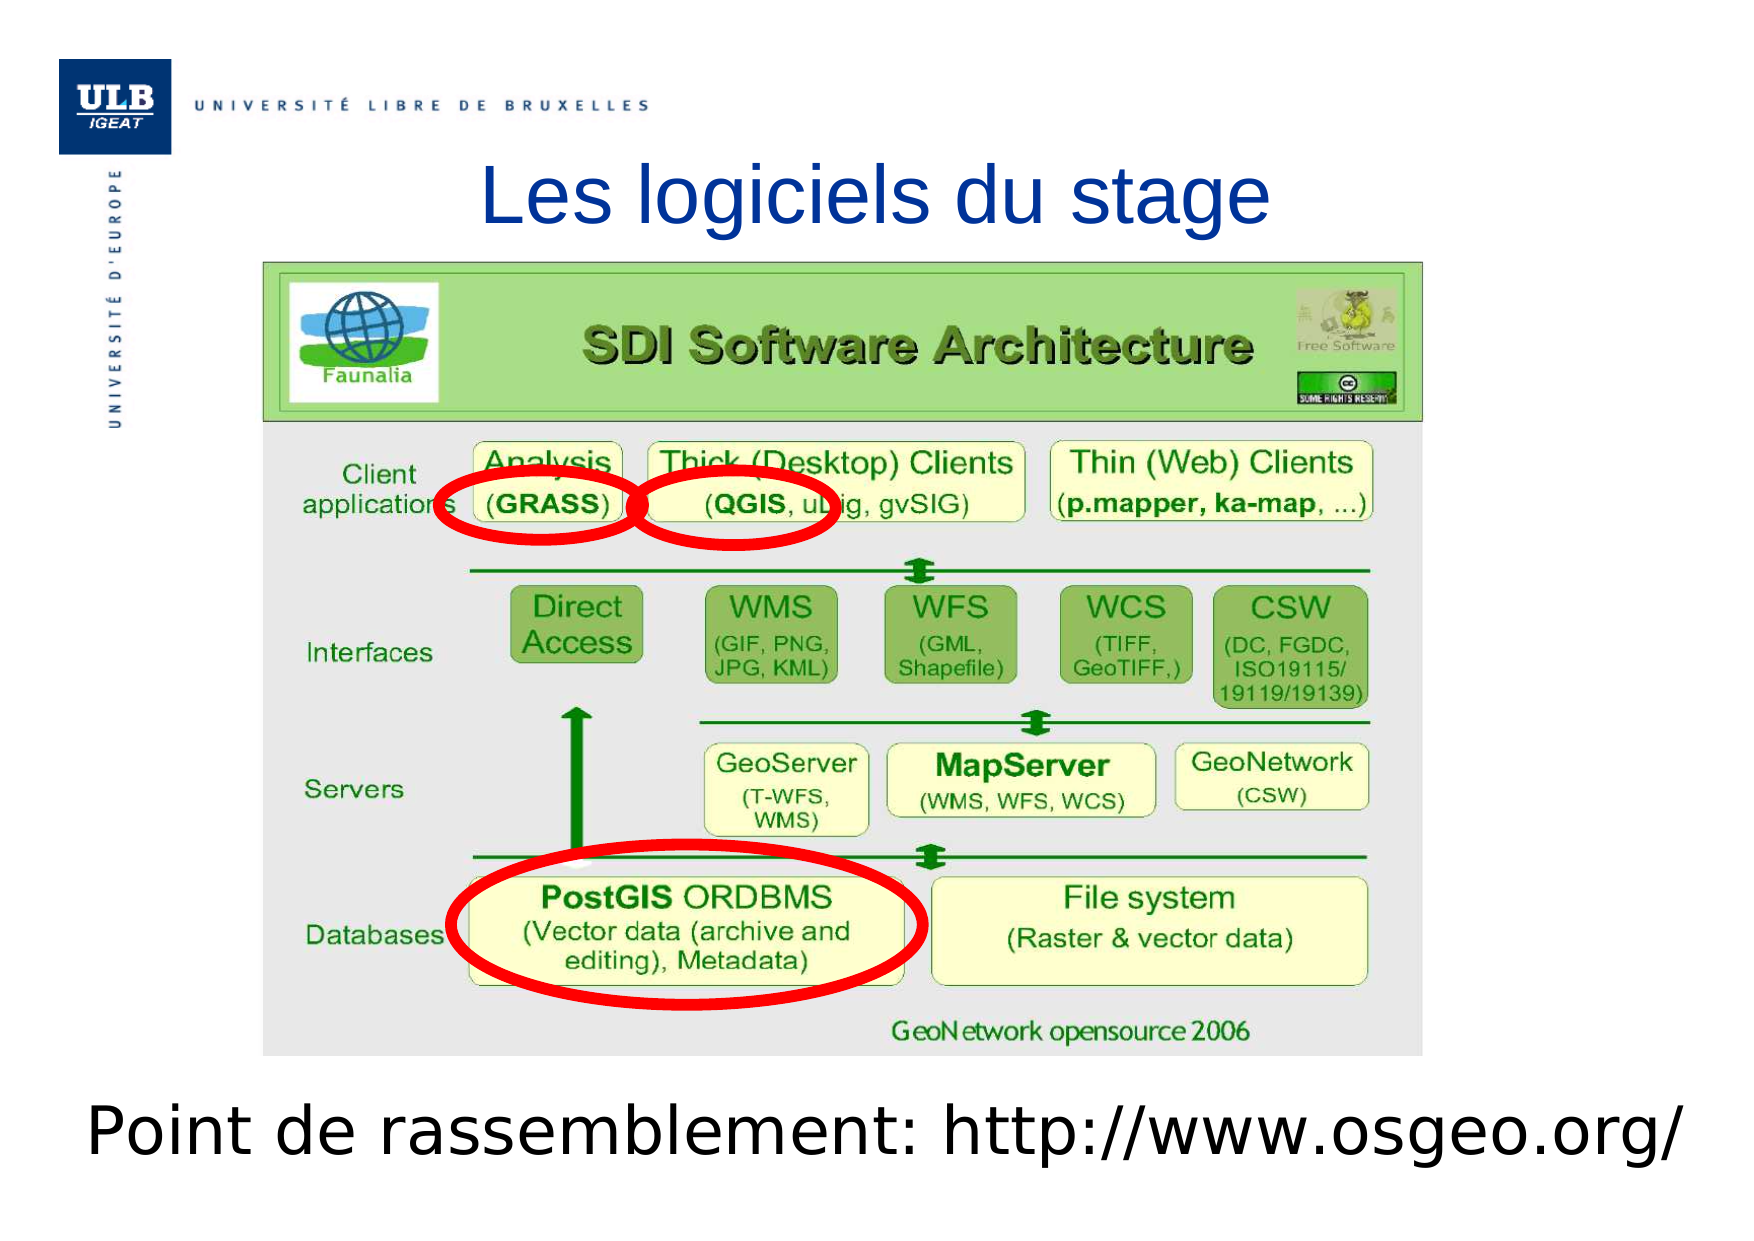

# Les logiciels du stage
Point de rassemblement: http://www.osgeo.org/